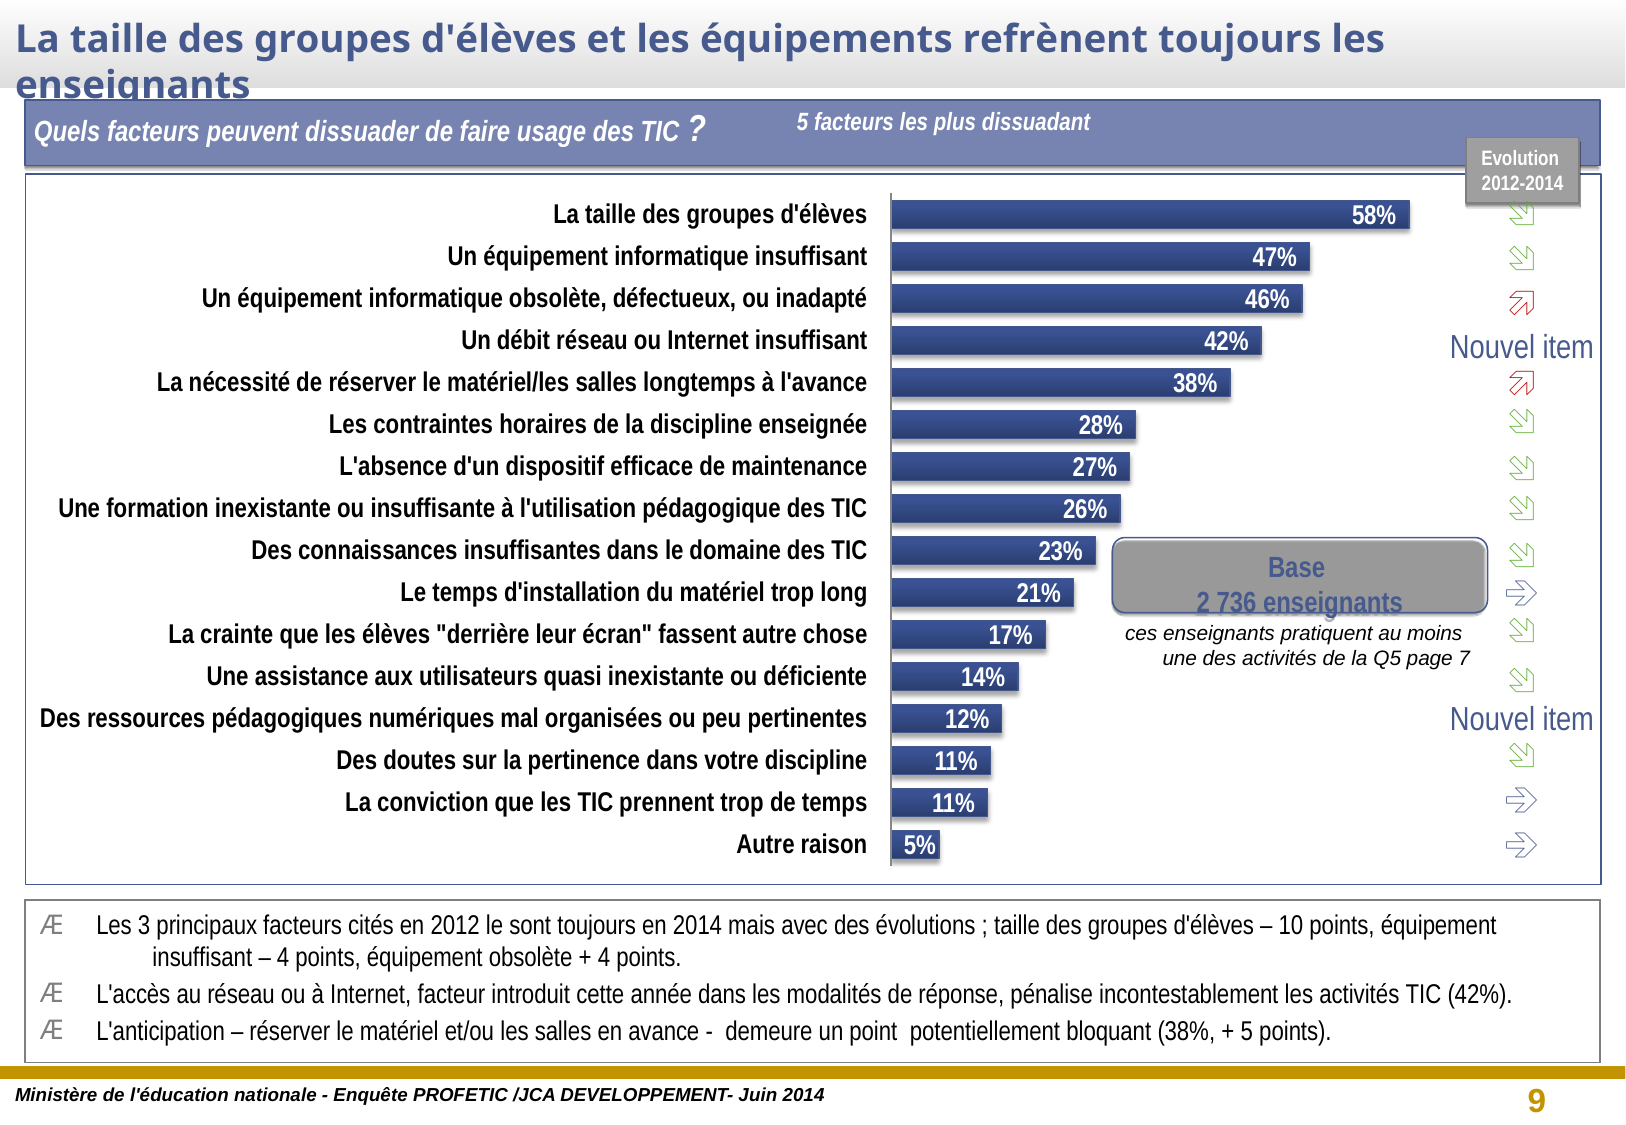

La taille des groupes d'élèves et les équipements refrènent toujours les enseignants
Quels facteurs peuvent dissuader de faire usage des TIC ? 5 facteurs les plus dissuadant
Evolution
2012-2014



Nouvel item





Base
2 736 enseignants


ces enseignants pratiquent au moins une des activités de la Q5 page 7

Nouvel item



# Les 3 principaux facteurs cités en 2012 le sont toujours en 2014 mais avec des évolutions ; taille des groupes d'élèves – 10 points, équipement insuffisant – 4 points, équipement obsolète + 4 points.
L'accès au réseau ou à Internet, facteur introduit cette année dans les modalités de réponse, pénalise incontestablement les activités TIC (42%).
L'anticipation – réserver le matériel et/ou les salles en avance - demeure un point potentiellement bloquant (38%, + 5 points).
8
Ministère de l'éducation nationale - Enquête PROFETIC /JCA DEVELOPPEMENT- Juin 2014